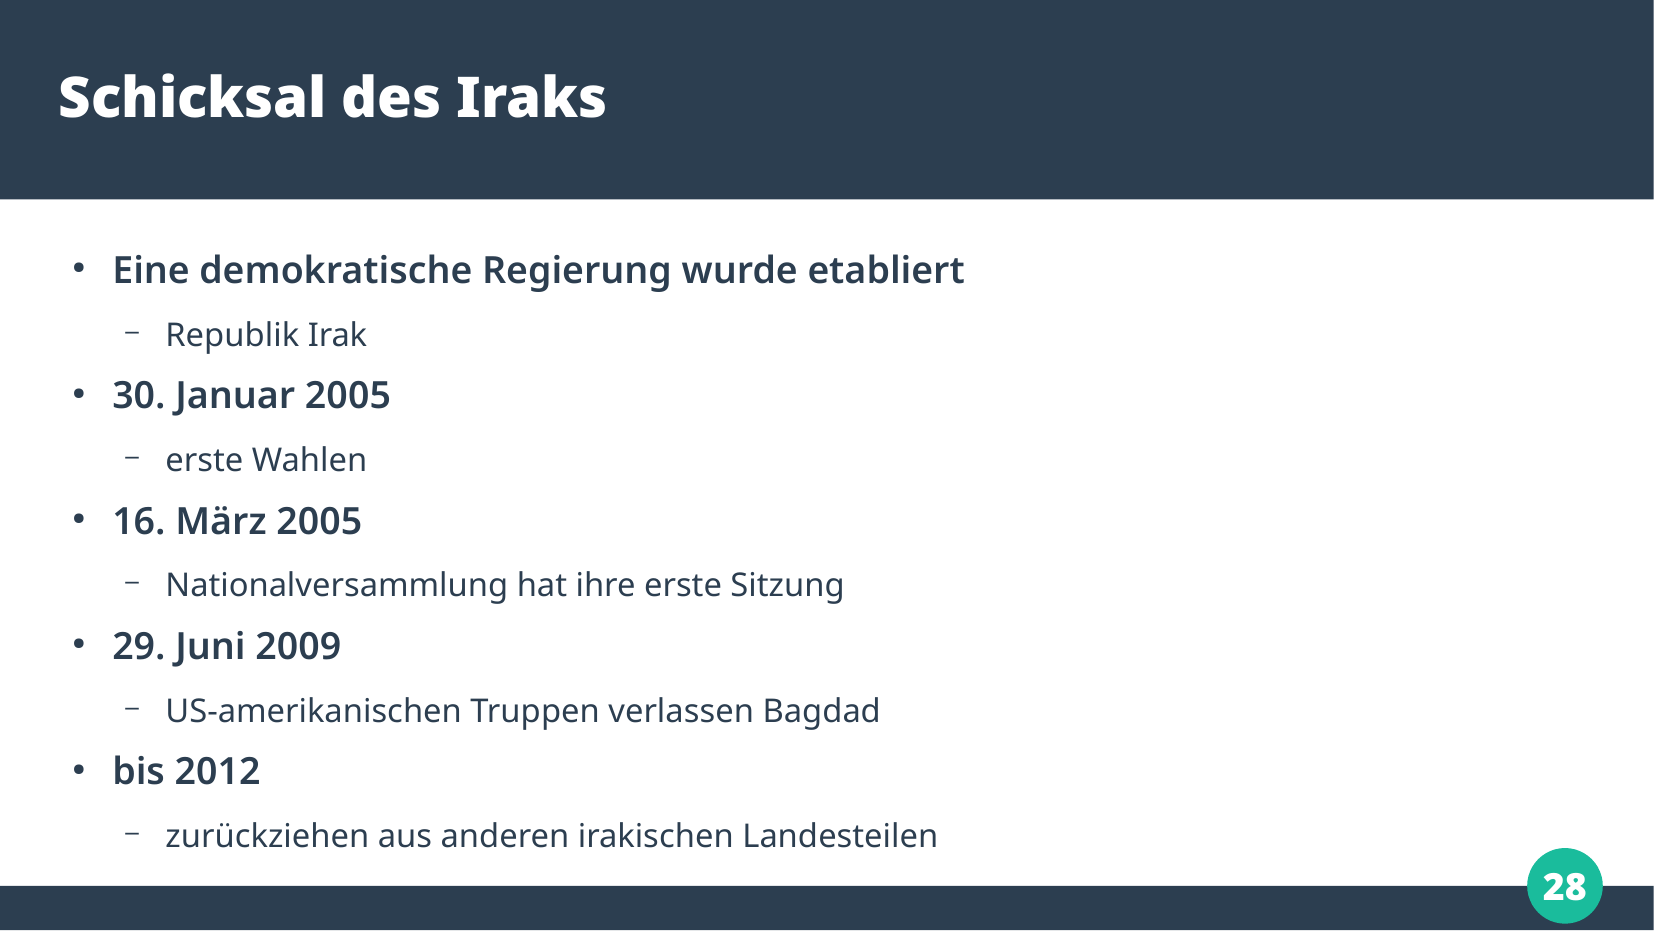

# Schicksal des Iraks
Eine demokratische Regierung wurde etabliert
Republik Irak
30. Januar 2005
erste Wahlen
16. März 2005
Nationalversammlung hat ihre erste Sitzung
29. Juni 2009
US-amerikanischen Truppen verlassen Bagdad
bis 2012
zurückziehen aus anderen irakischen Landesteilen